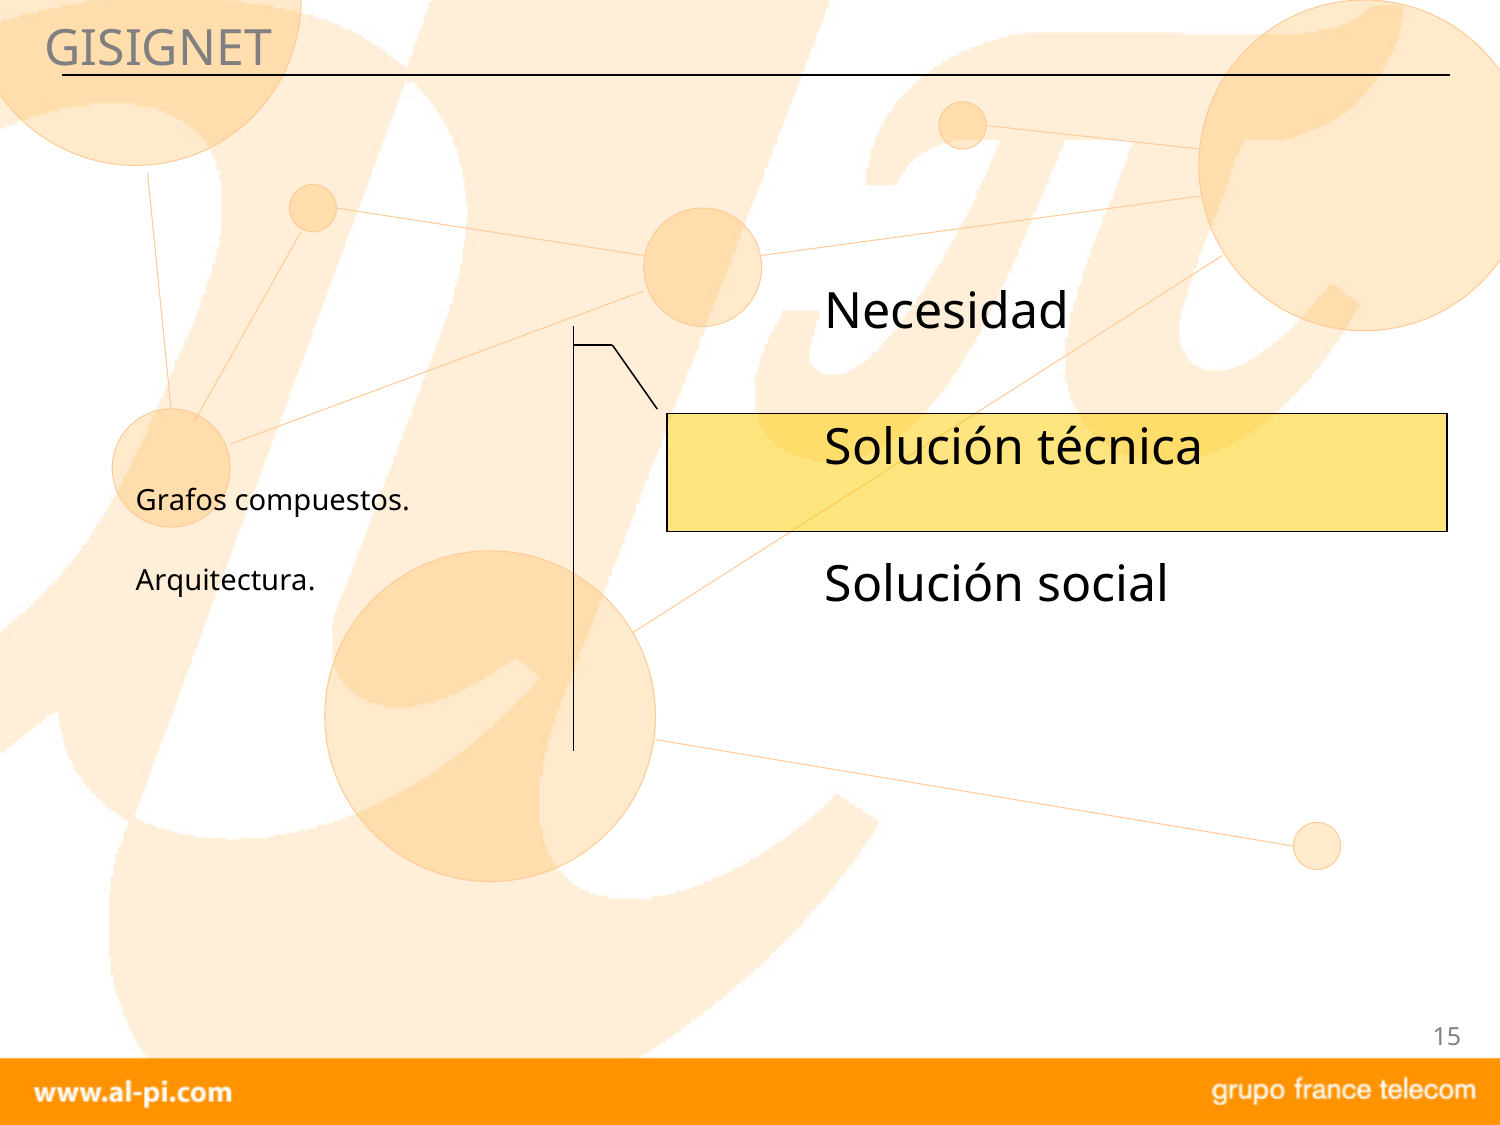

# GISIGNET
 Necesidad
 Solución técnica
 Solución social
Grafos compuestos.
Arquitectura.
15